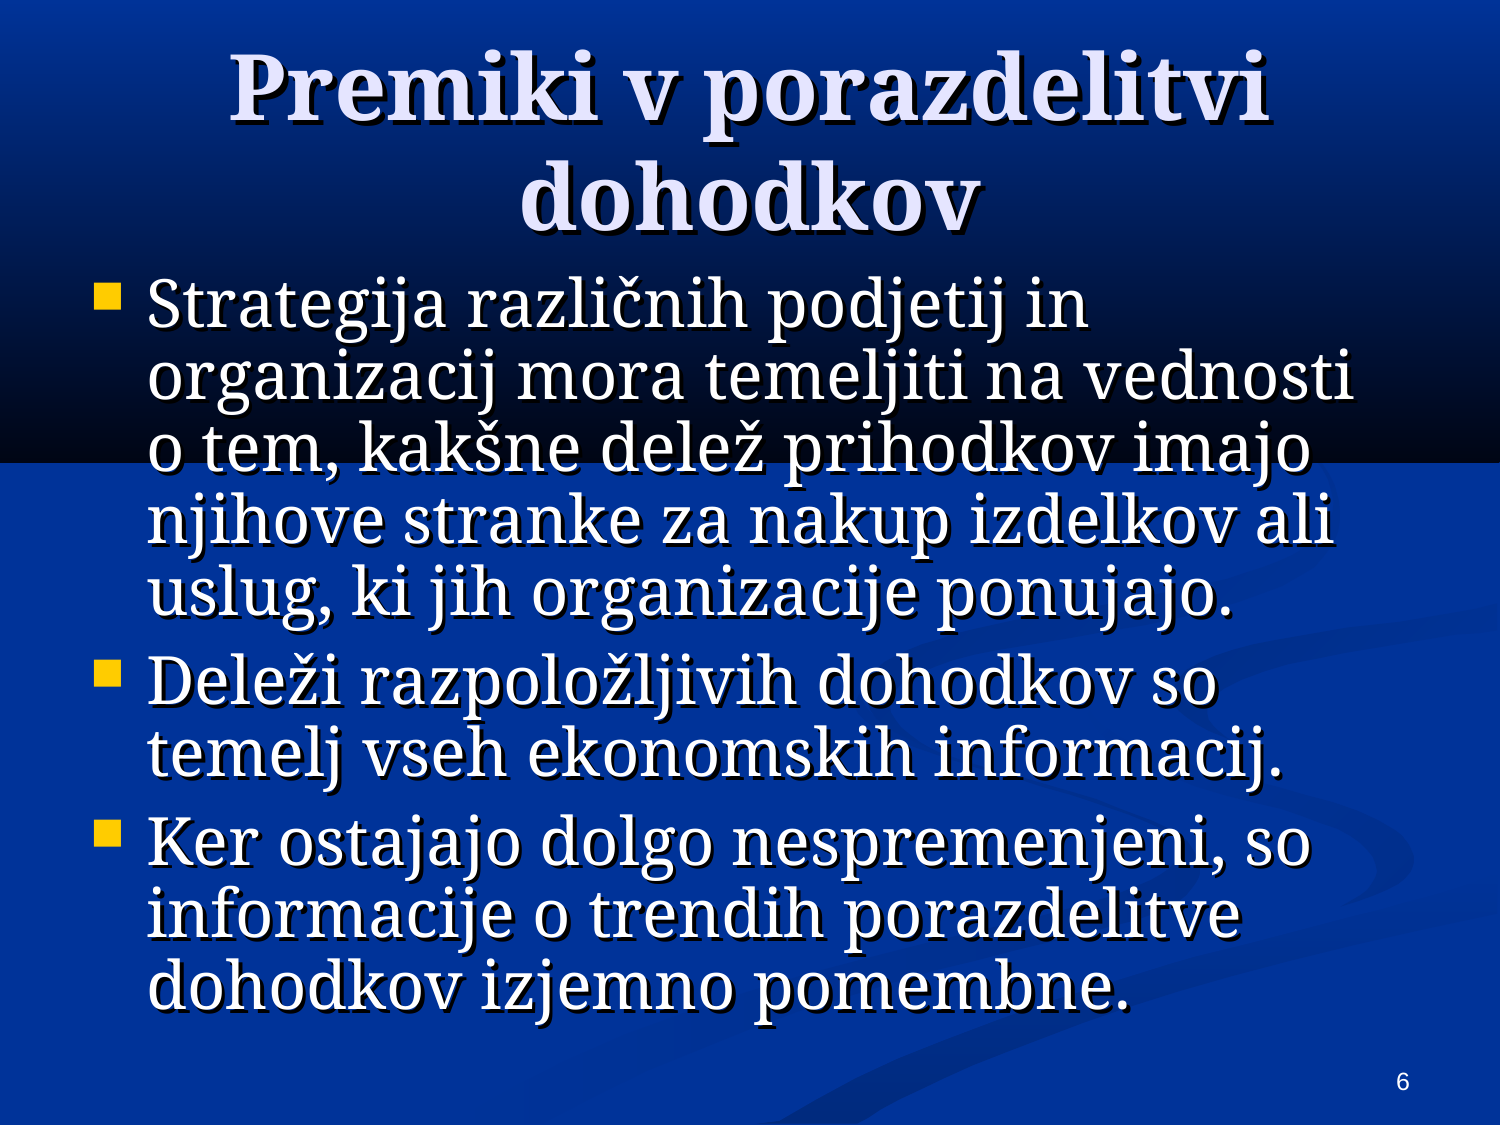

# Premiki v porazdelitvi dohodkov
Strategija različnih podjetij in organizacij mora temeljiti na vednosti o tem, kakšne delež prihodkov imajo njihove stranke za nakup izdelkov ali uslug, ki jih organizacije ponujajo.
Deleži razpoložljivih dohodkov so temelj vseh ekonomskih informacij.
Ker ostajajo dolgo nespremenjeni, so informacije o trendih porazdelitve dohodkov izjemno pomembne.